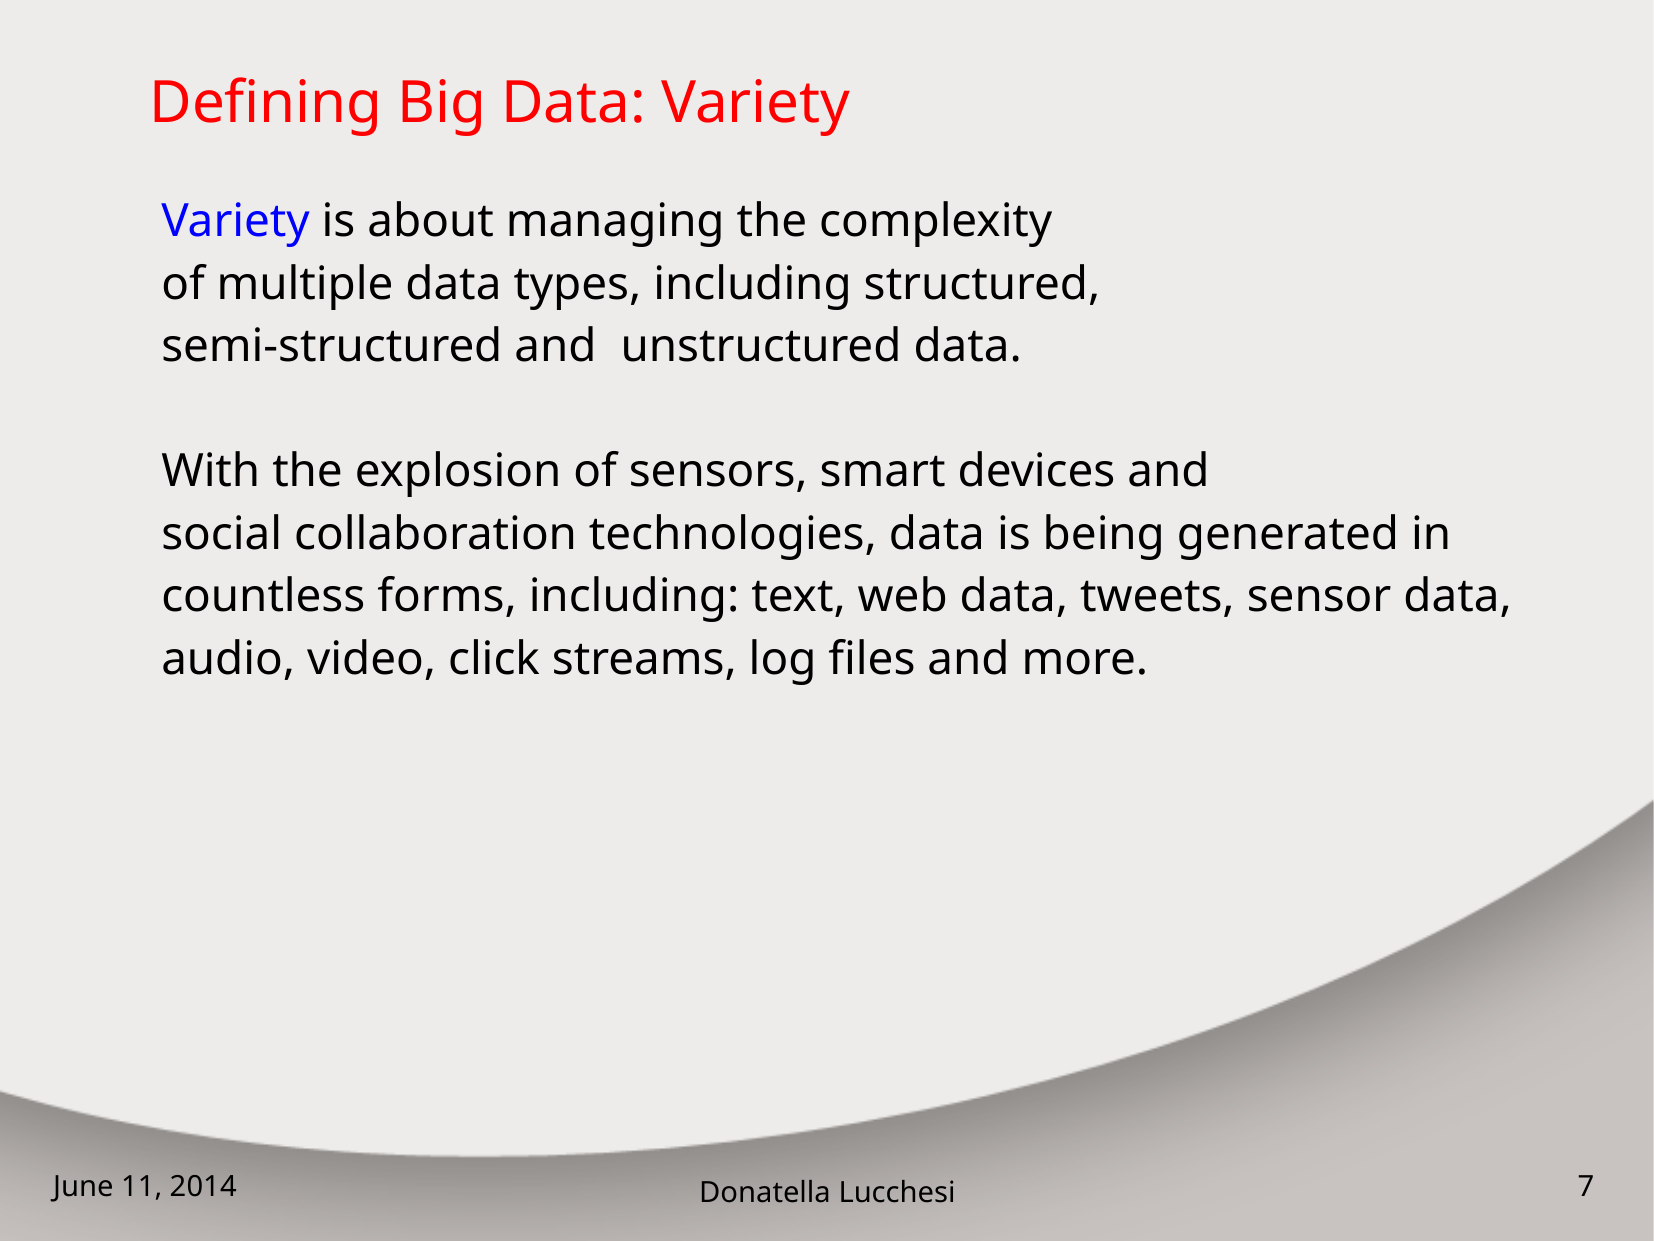

Defining Big Data: Variety
Variety is about managing the complexity
of multiple data types, including structured,
semi-structured and unstructured data.
With the explosion of sensors, smart devices and
social collaboration technologies, data is being generated in
countless forms, including: text, web data, tweets, sensor data,
audio, video, click streams, log files and more.
June 11, 2014
7
Donatella Lucchesi